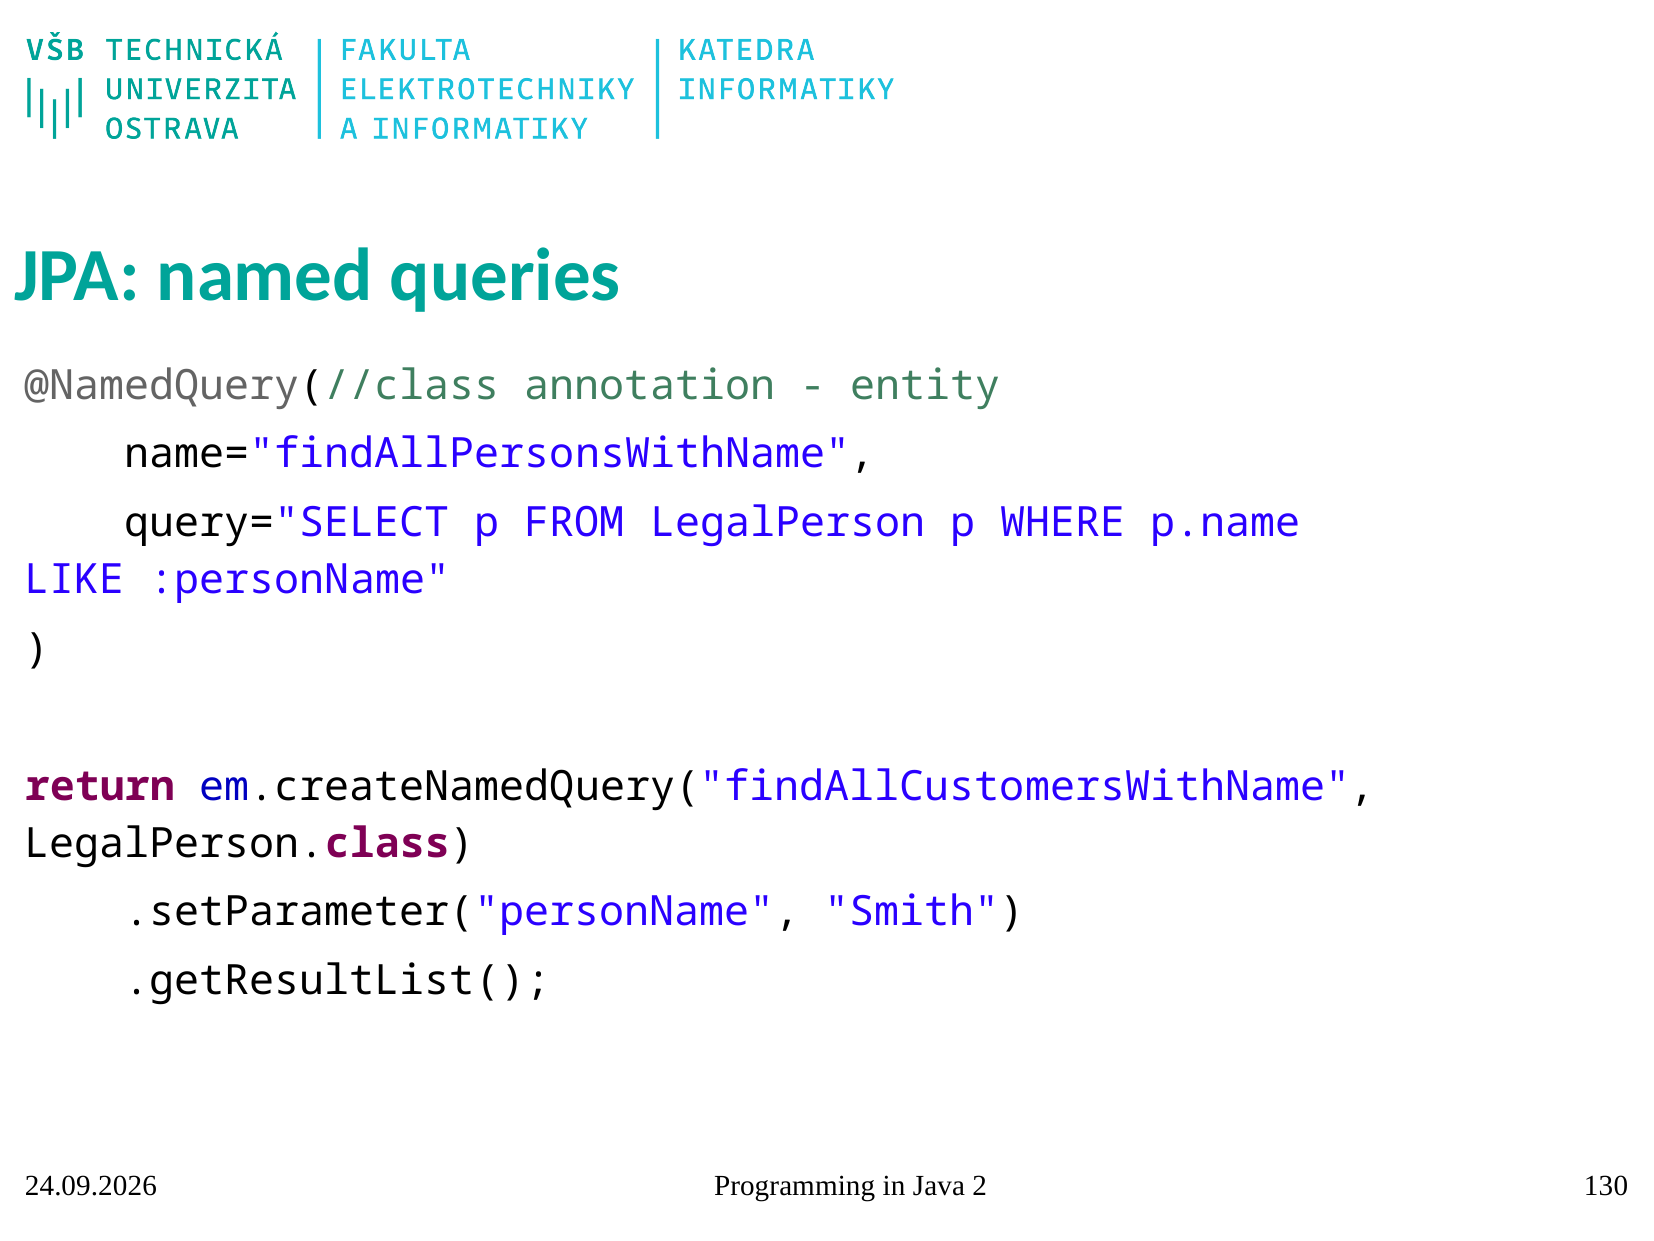

# JPA: named queries
@NamedQuery(//class annotation - entity
 name="findAllPersonsWithName",
 query="SELECT p FROM LegalPerson p WHERE p.name LIKE :personName"
)
return em.createNamedQuery("findAllCustomersWithName", LegalPerson.class)
 .setParameter("personName", "Smith")
 .getResultList();
Programming in Java 2
130